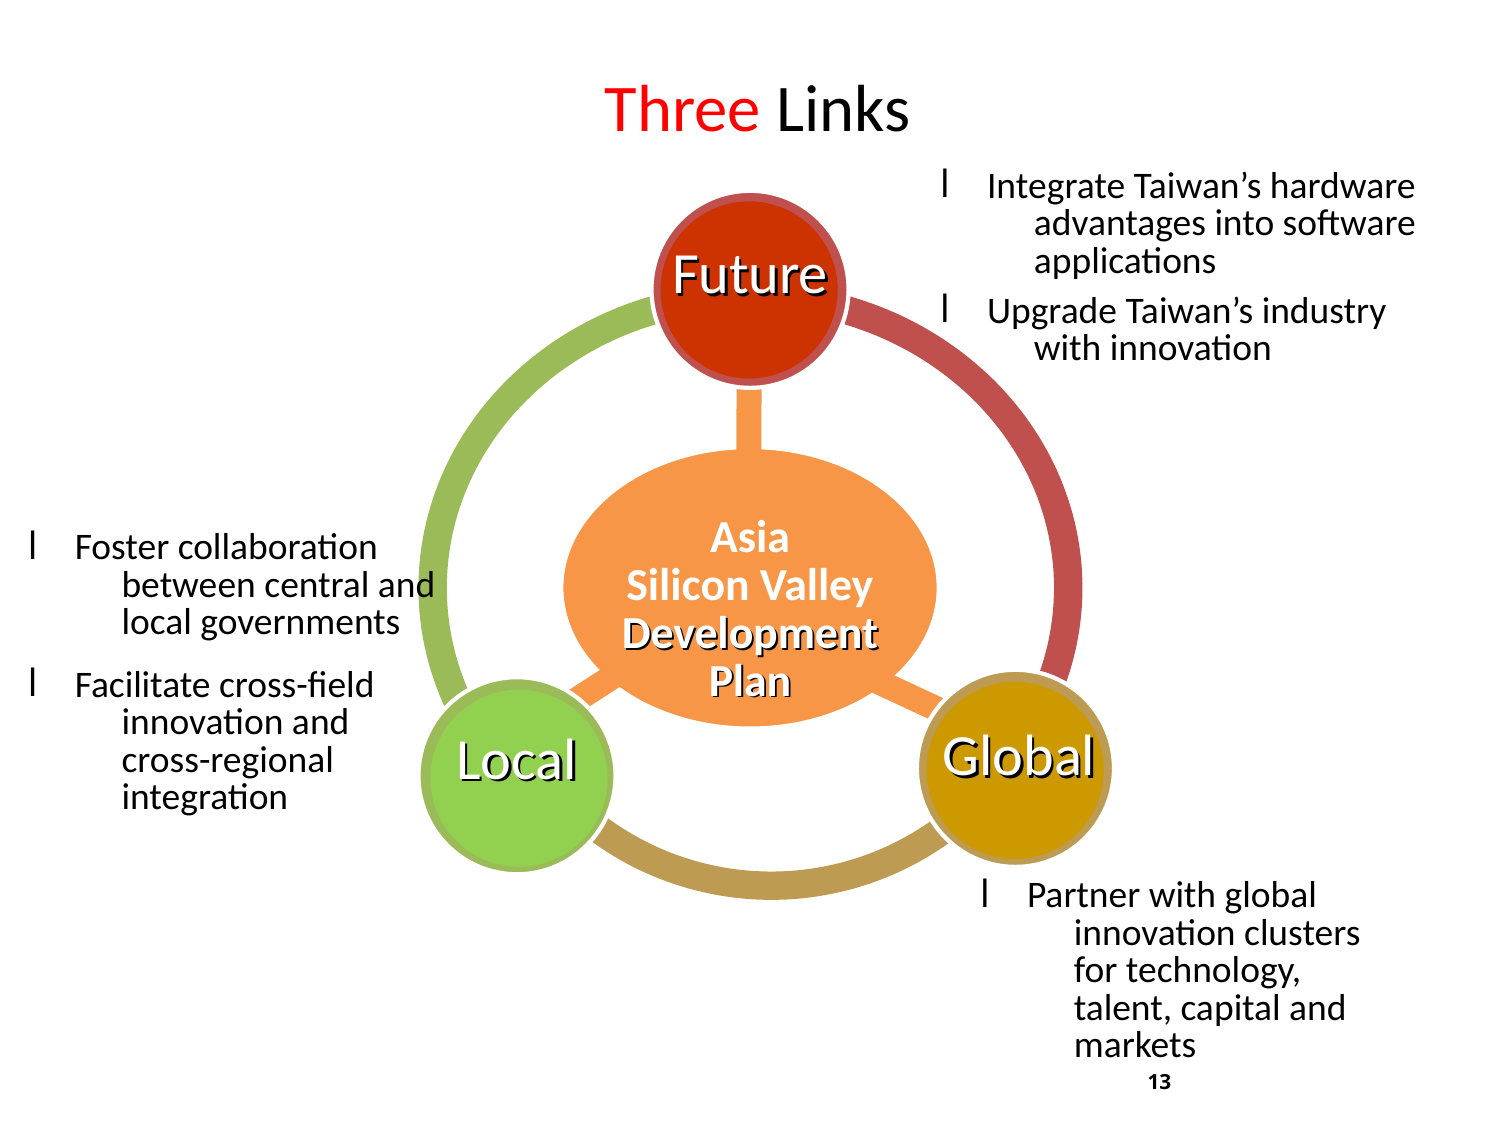

# Three Links
Integrate Taiwan’s hardware advantages into software applications
Upgrade Taiwan’s industry with innovation
Future
Asia
Silicon Valley
Development
Plan
Foster collaboration between central and local governments
Facilitate cross-field innovation and cross-regional integration
Global
Local
Partner with global innovation clusters for technology, talent, capital and markets
10